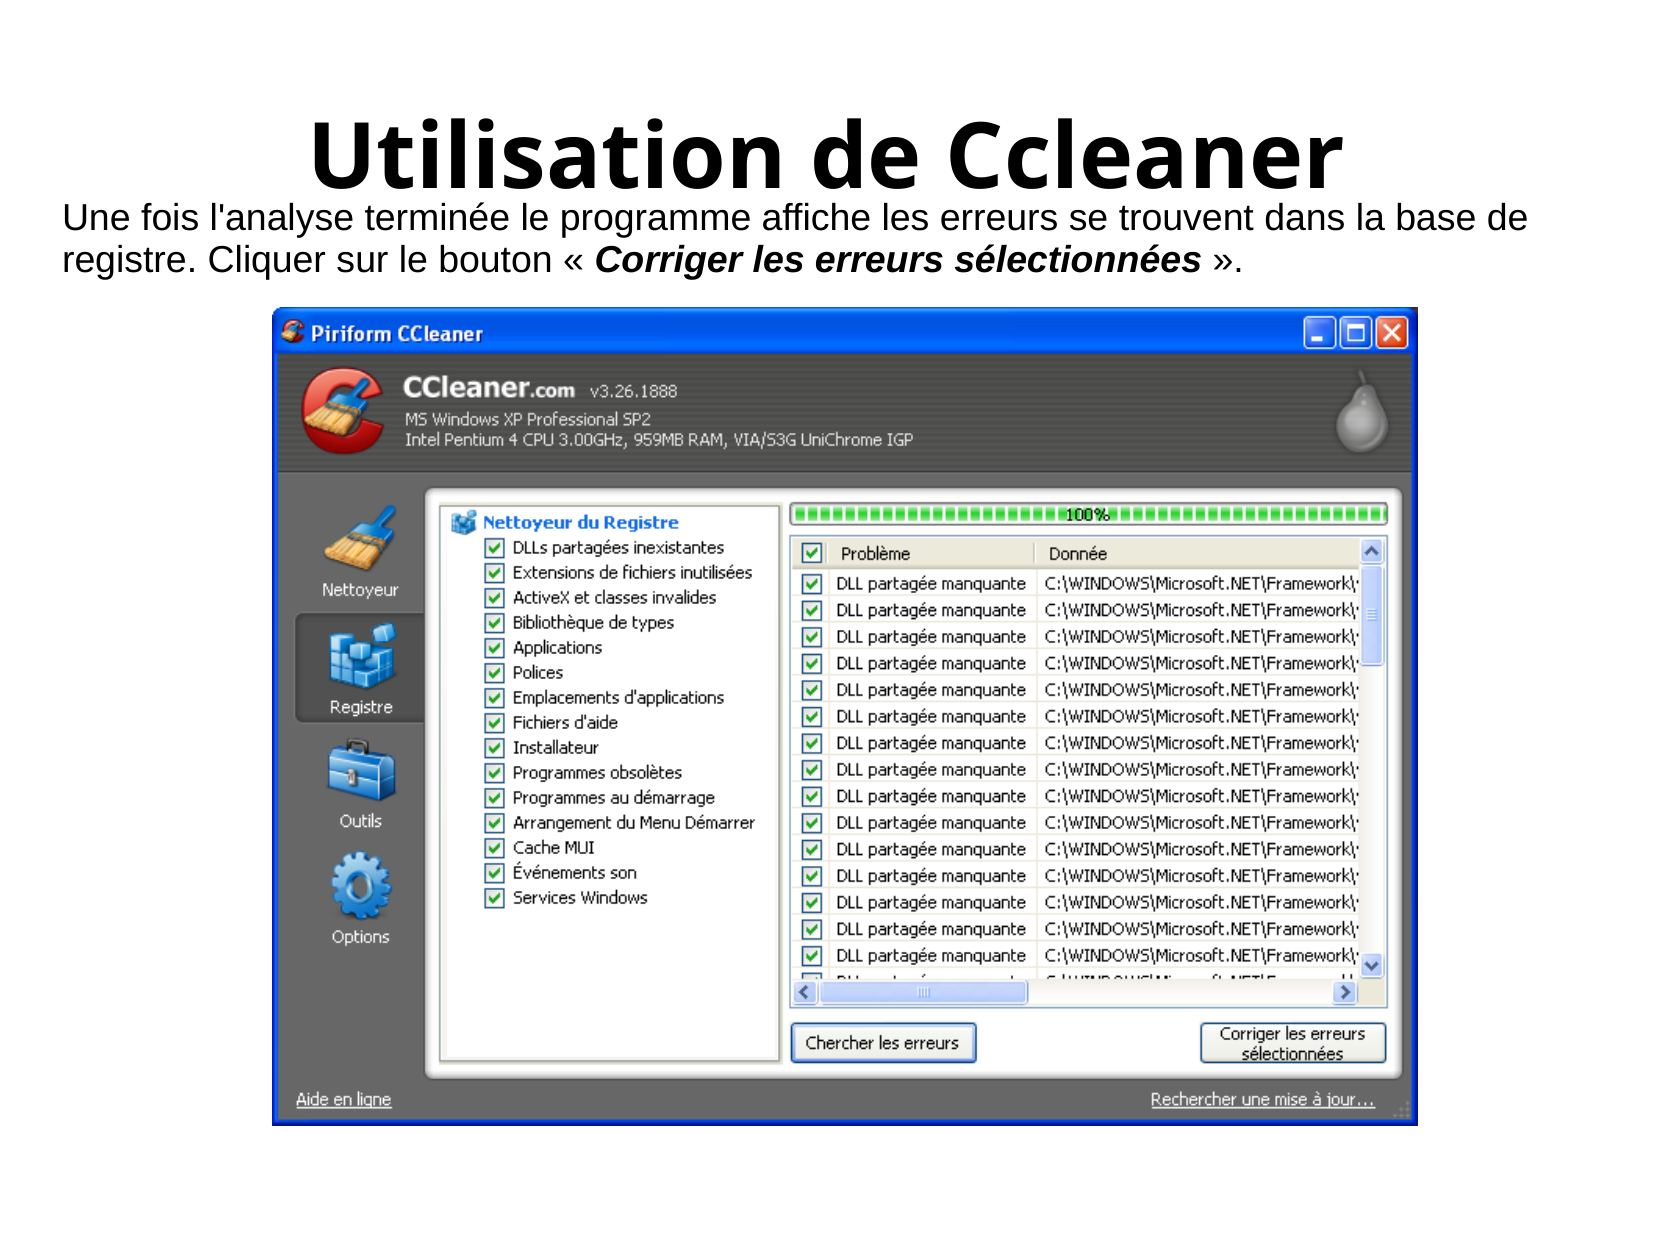

# Utilisation de Ccleaner
Une fois l'analyse terminée le programme affiche les erreurs se trouvent dans la base de registre. Cliquer sur le bouton « Corriger les erreurs sélectionnées ».